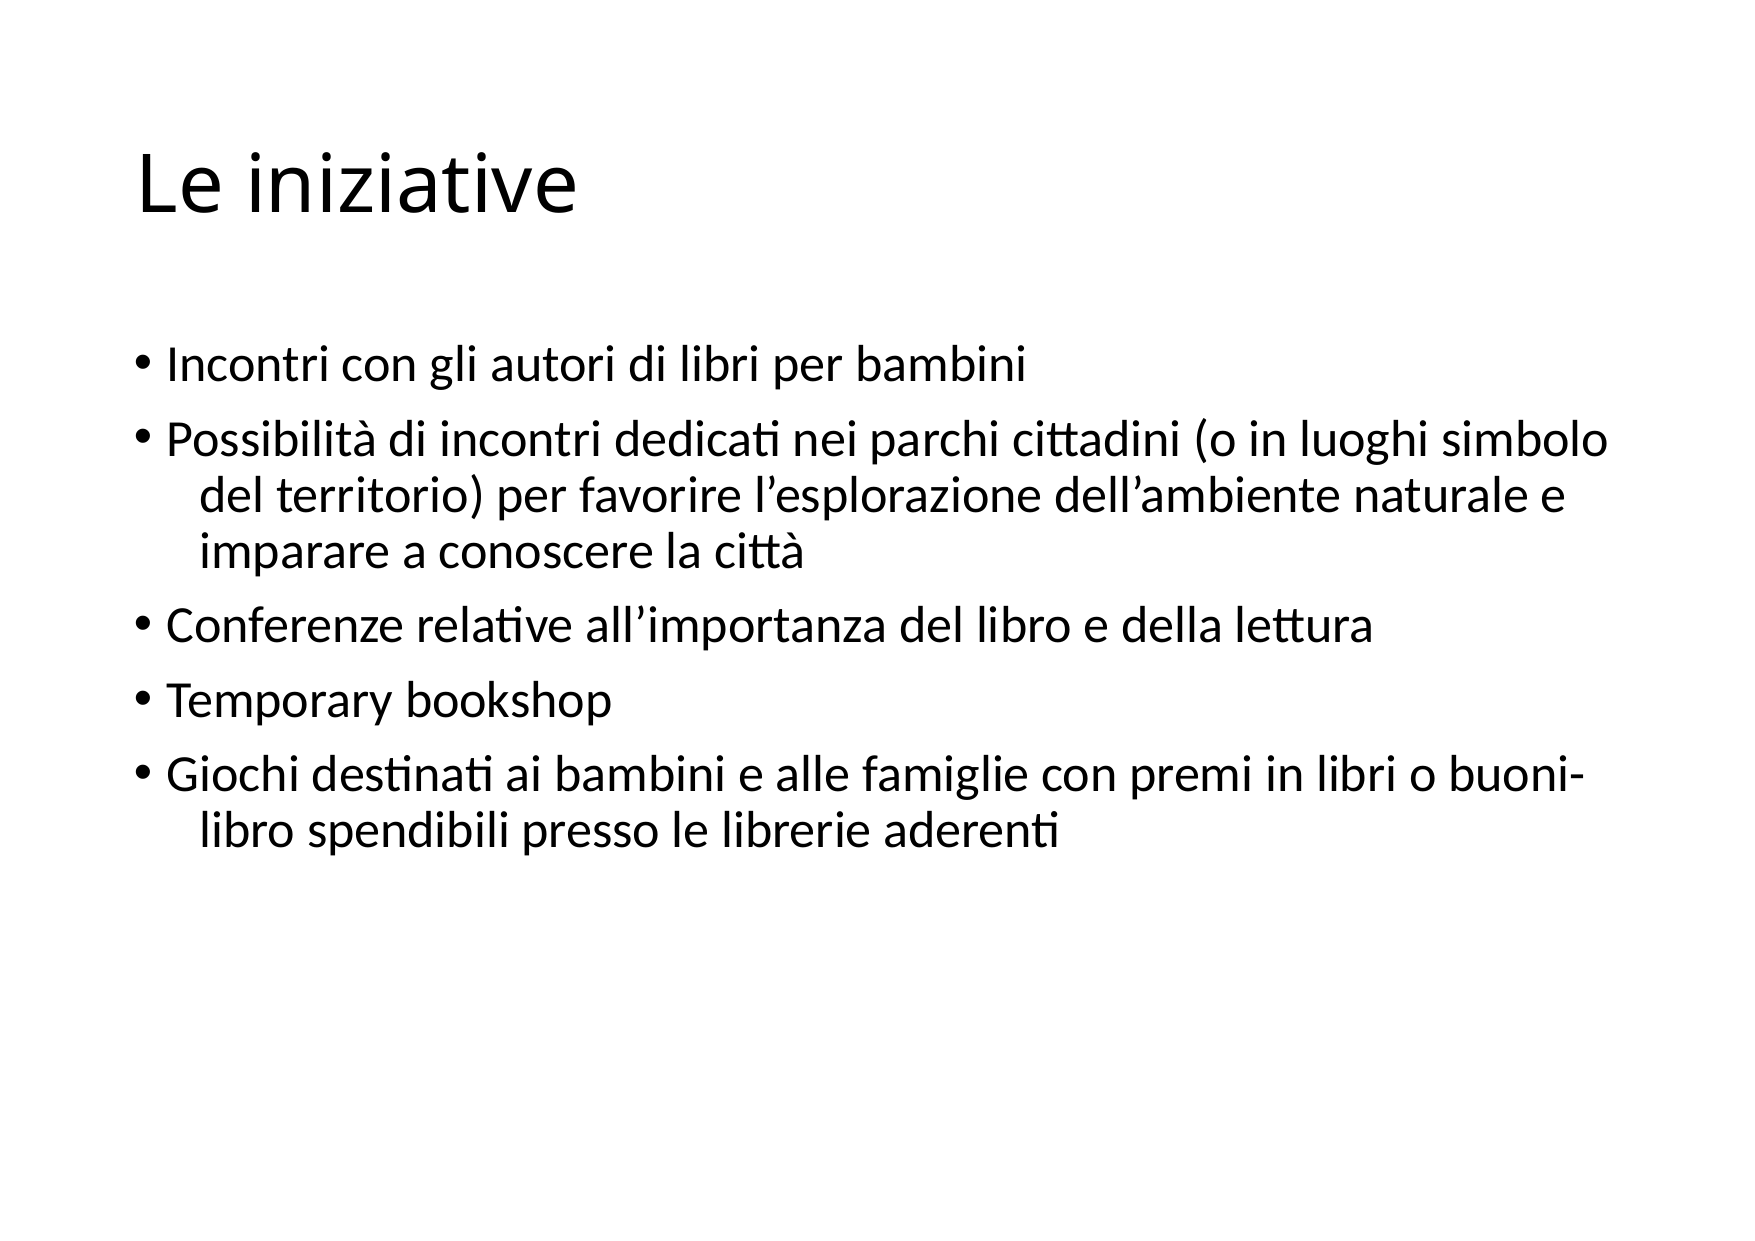

# Le iniziative
Incontri con gli autori di libri per bambini
Possibilità di incontri dedicati nei parchi cittadini (o in luoghi simbolo del territorio) per favorire l’esplorazione dell’ambiente naturale e imparare a conoscere la città
Conferenze relative all’importanza del libro e della lettura
Temporary bookshop
Giochi destinati ai bambini e alle famiglie con premi in libri o buoni-libro spendibili presso le librerie aderenti